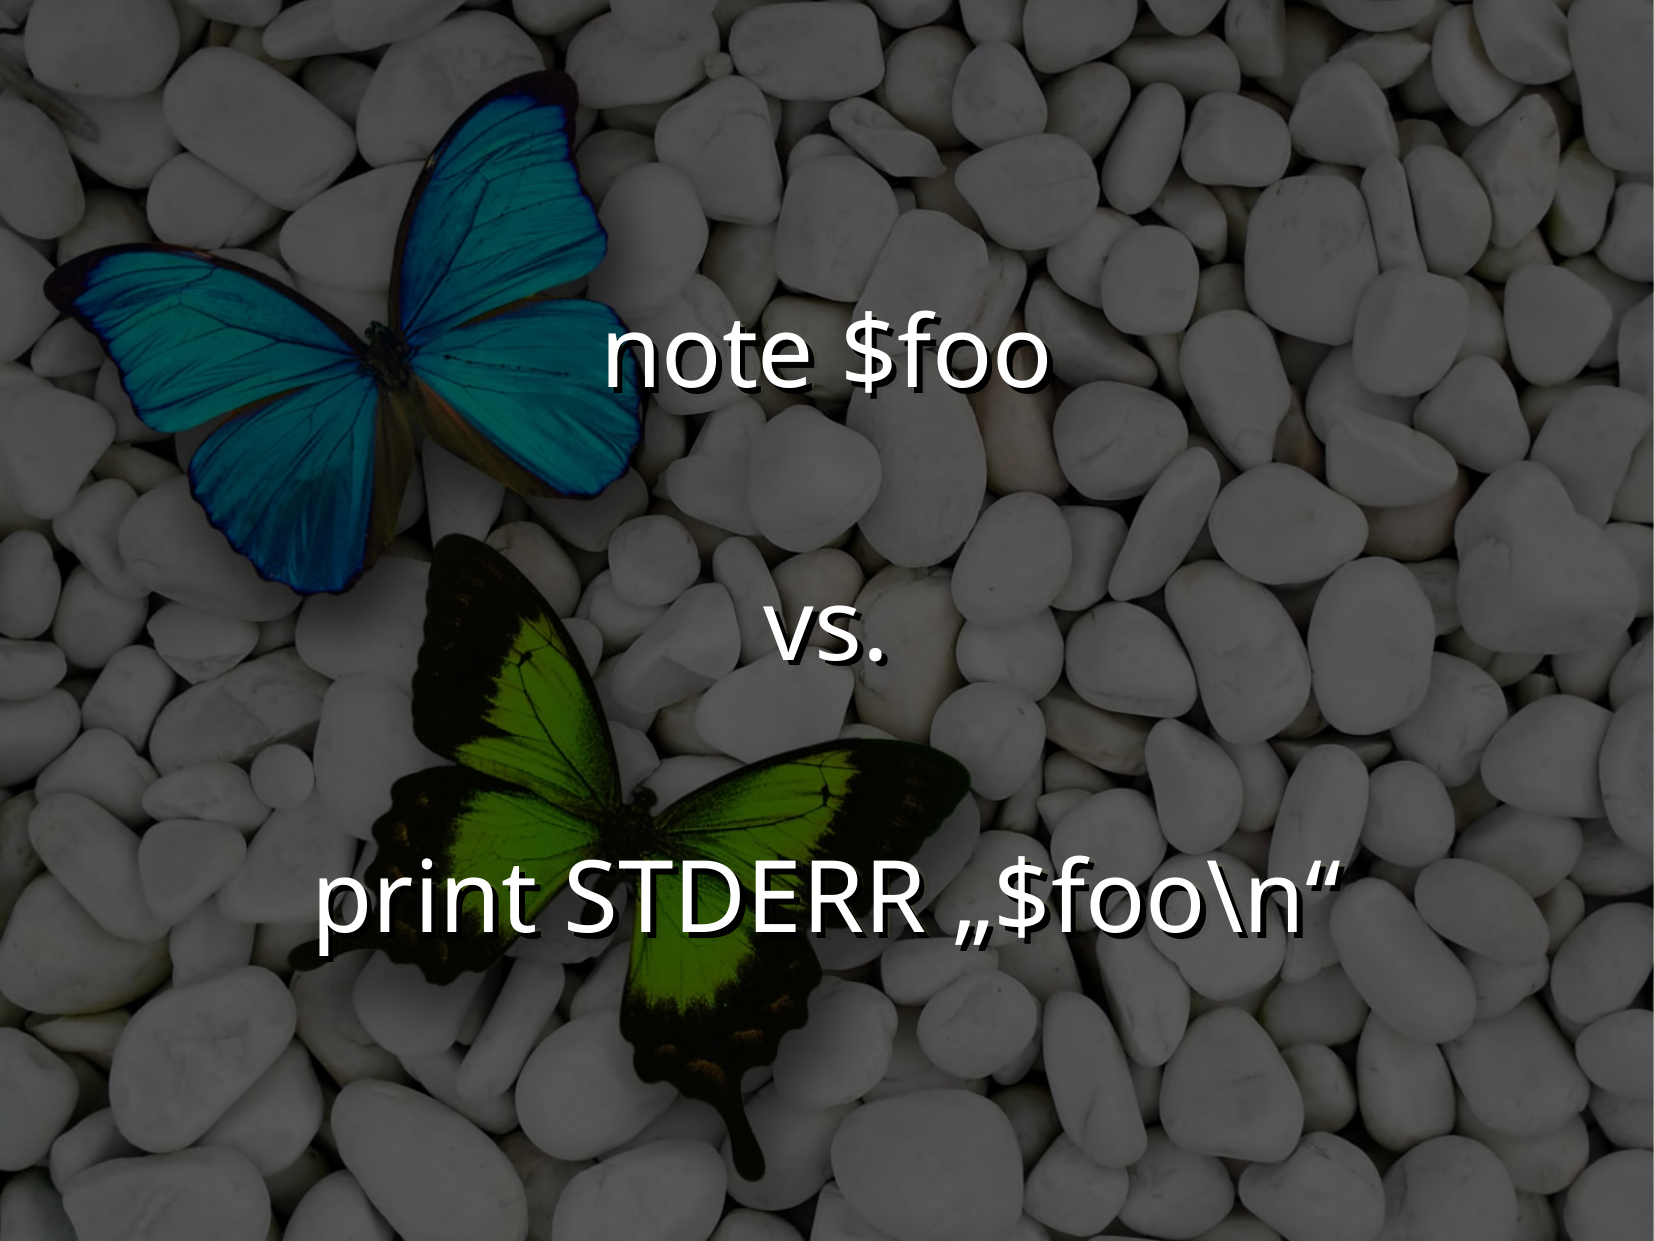

#
note $foo
vs.
print STDERR „$foo\n“